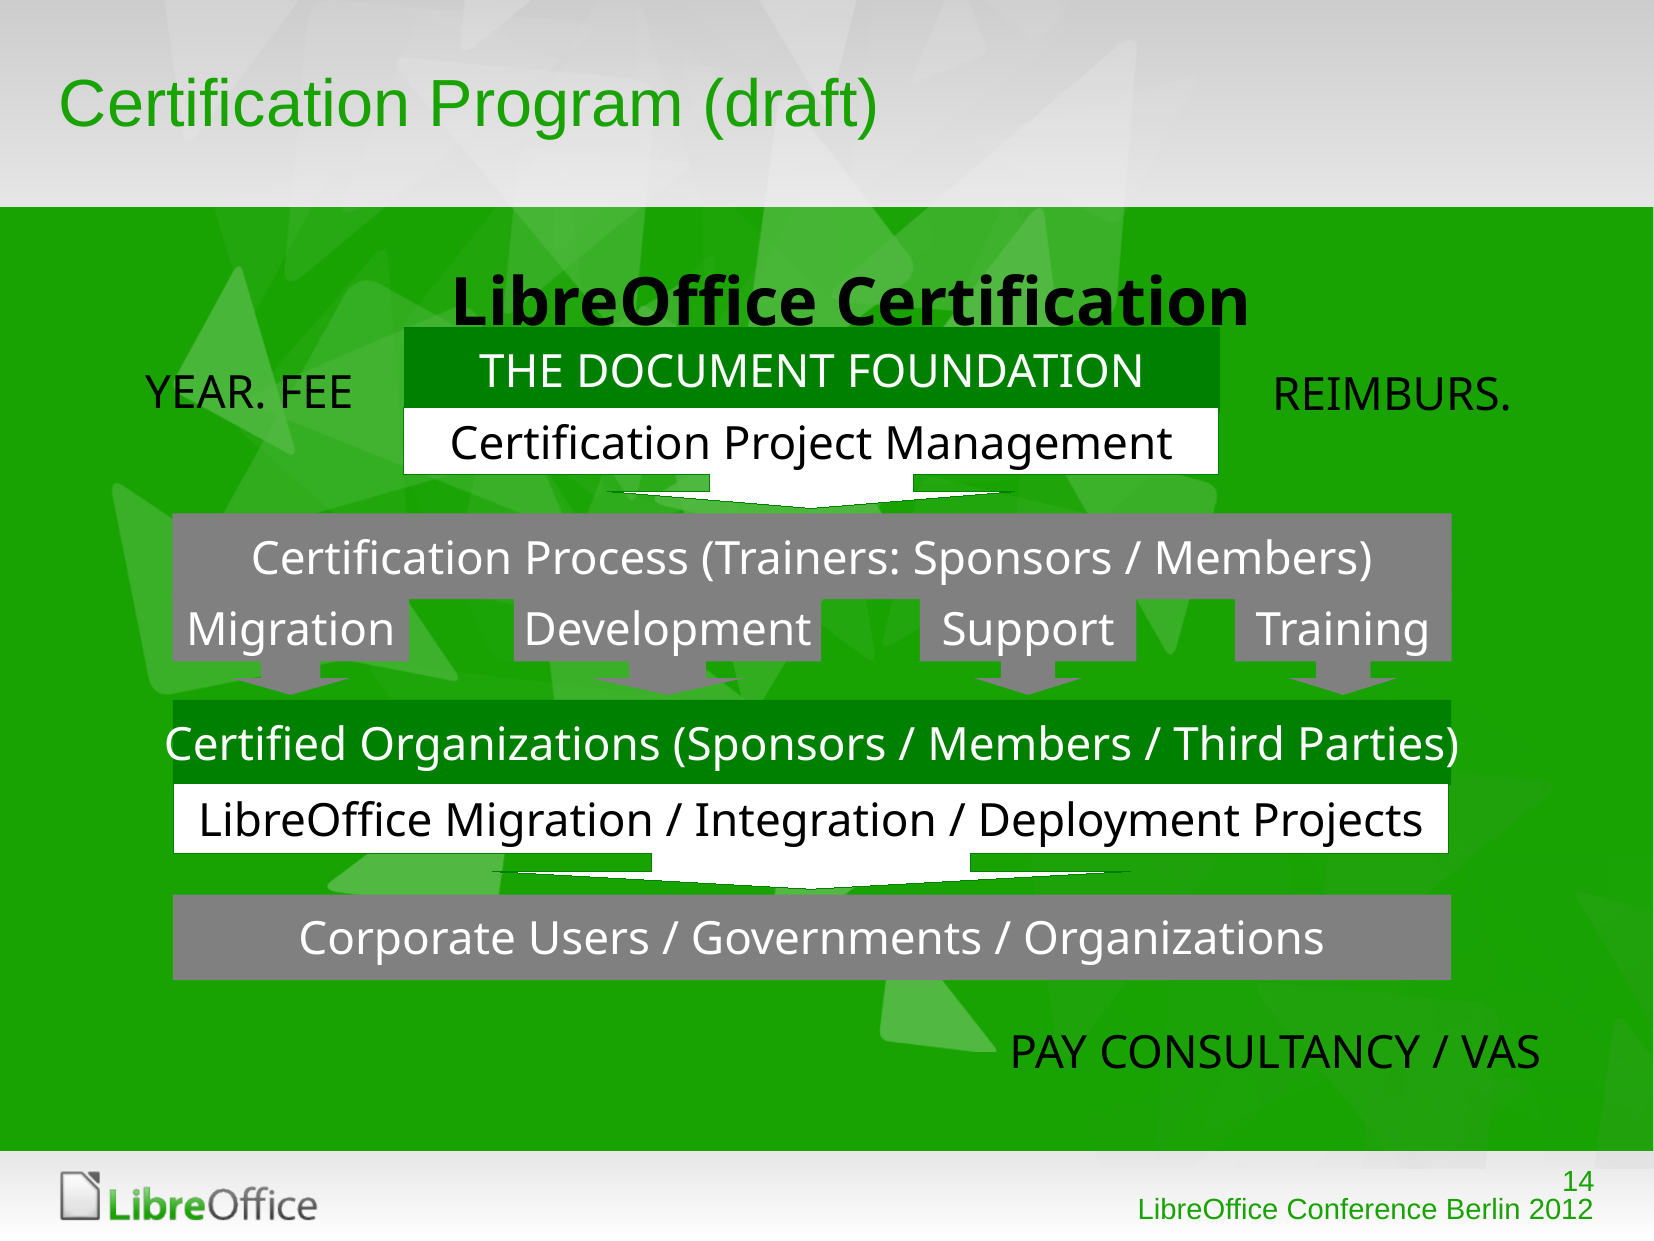

# Certification Program (draft)
LibreOffice Certification
THE DOCUMENT FOUNDATION
Certification Project Management
YEAR. FEE
REIMBURS.
Certification Process (Trainers: Sponsors / Members)
Migration
Development
Support
Training
Certified Organizations (Sponsors / Members / Third Parties)
LibreOffice Migration / Integration / Deployment Projects
Corporate Users / Governments / Organizations
PAY CONSULTANCY / VAS
14
LibreOffice Conference Berlin 2012